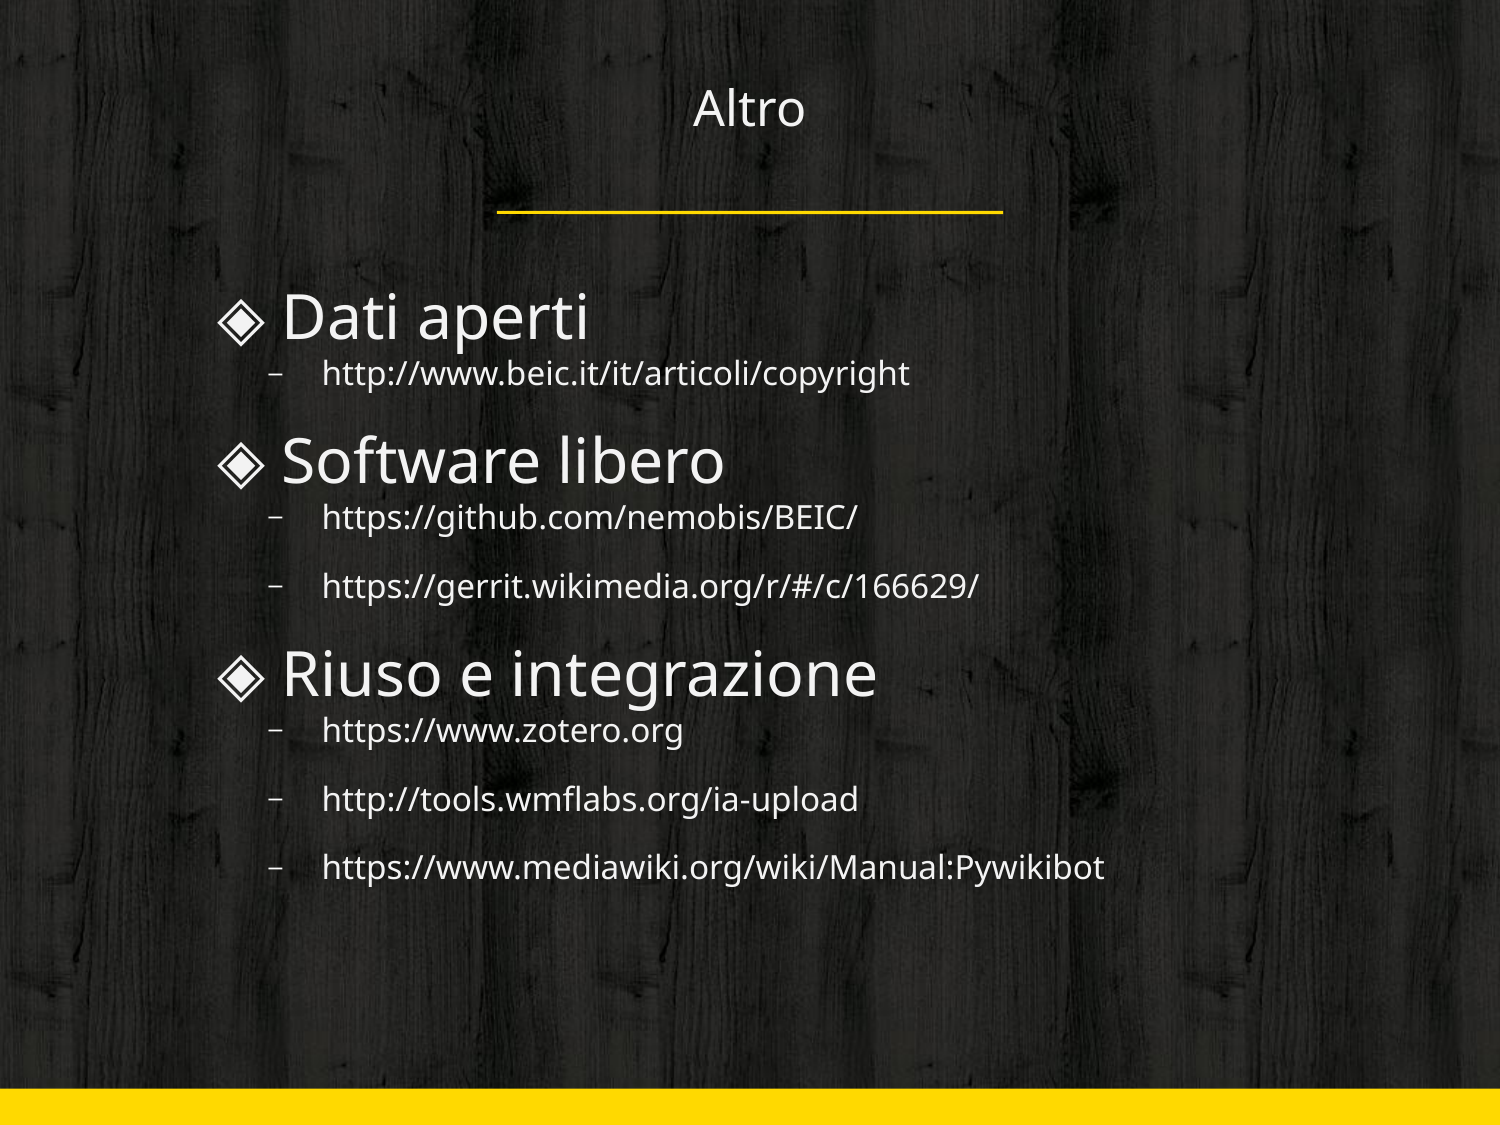

# Altro
 Dati aperti
http://www.beic.it/it/articoli/copyright
 Software libero
https://github.com/nemobis/BEIC/
https://gerrit.wikimedia.org/r/#/c/166629/
 Riuso e integrazione
https://www.zotero.org
http://tools.wmflabs.org/ia-upload
https://www.mediawiki.org/wiki/Manual:Pywikibot